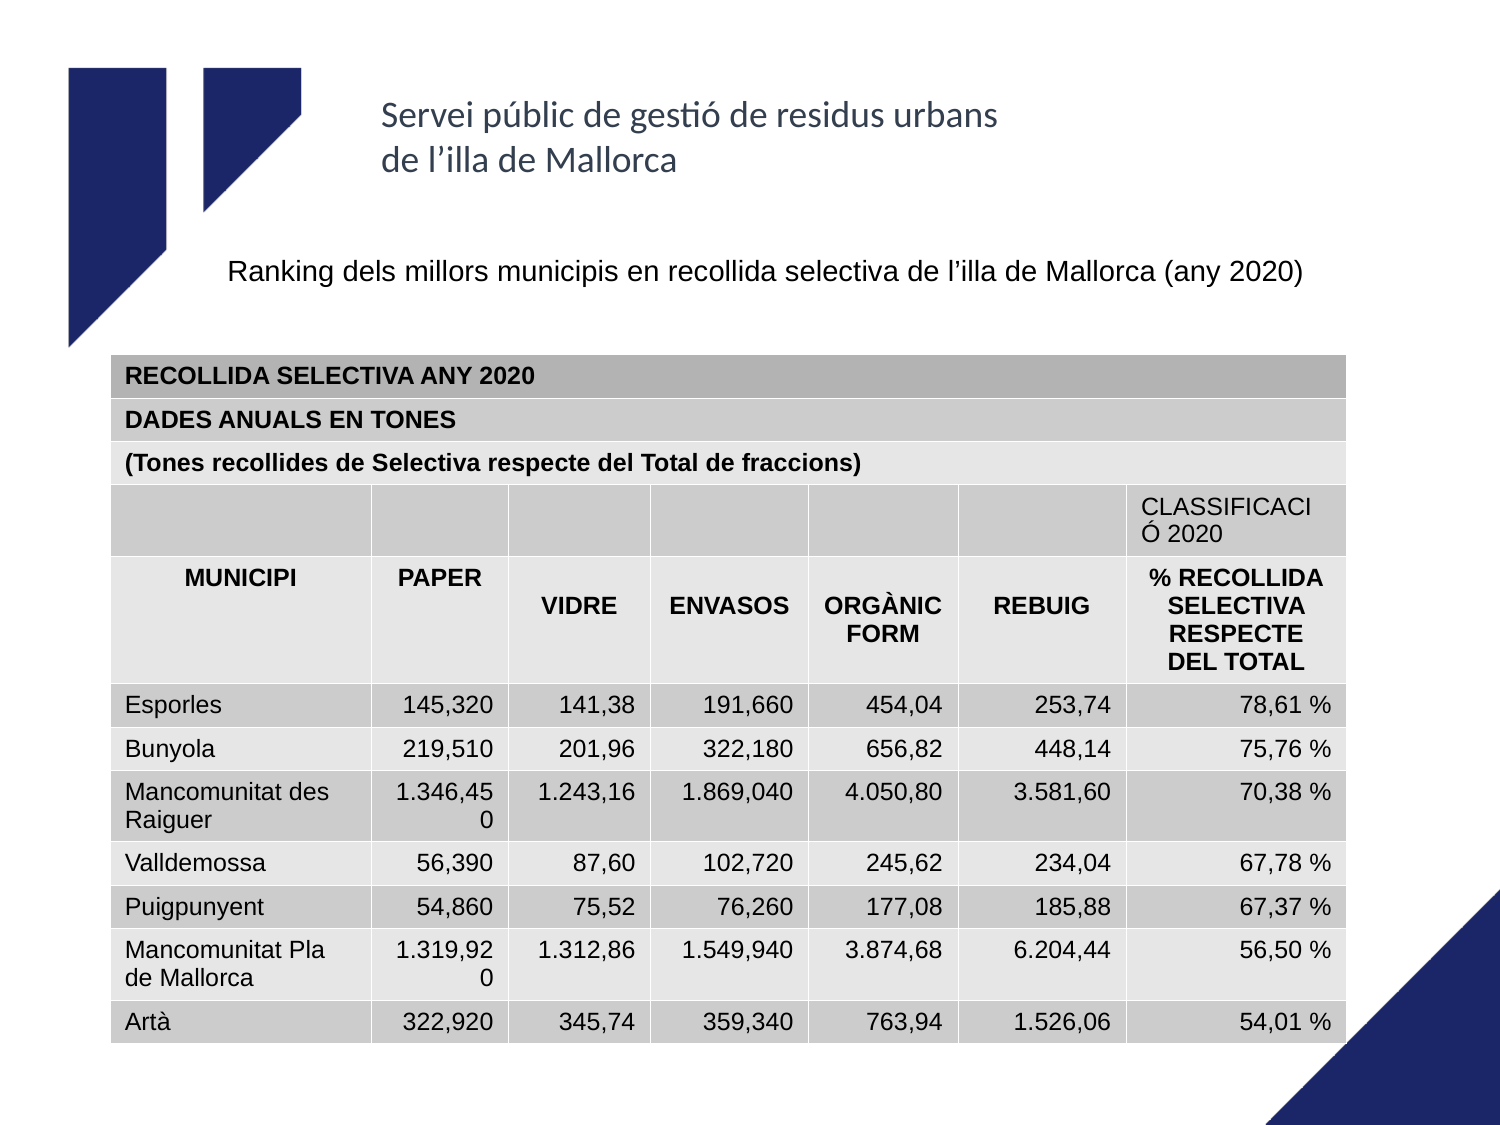

# Servei públic de gestió de residus urbans de l’illa de Mallorca
Ranking dels millors municipis en recollida selectiva de l’illa de Mallorca (any 2020)
| RECOLLIDA SELECTIVA ANY 2020 | | | | | | |
| --- | --- | --- | --- | --- | --- | --- |
| DADES ANUALS EN TONES | | | | | | |
| (Tones recollides de Selectiva respecte del Total de fraccions) | | | | | | |
| | | | | | | CLASSIFICACIÓ 2020 |
| MUNICIPI | PAPER | VIDRE | ENVASOS | ORGÀNIC FORM | REBUIG | % RECOLLIDA SELECTIVA RESPECTE DEL TOTAL |
| Esporles | 145,320 | 141,38 | 191,660 | 454,04 | 253,74 | 78,61 % |
| Bunyola | 219,510 | 201,96 | 322,180 | 656,82 | 448,14 | 75,76 % |
| Mancomunitat des Raiguer | 1.346,450 | 1.243,16 | 1.869,040 | 4.050,80 | 3.581,60 | 70,38 % |
| Valldemossa | 56,390 | 87,60 | 102,720 | 245,62 | 234,04 | 67,78 % |
| Puigpunyent | 54,860 | 75,52 | 76,260 | 177,08 | 185,88 | 67,37 % |
| Mancomunitat Pla de Mallorca | 1.319,920 | 1.312,86 | 1.549,940 | 3.874,68 | 6.204,44 | 56,50 % |
| Artà | 322,920 | 345,74 | 359,340 | 763,94 | 1.526,06 | 54,01 % |